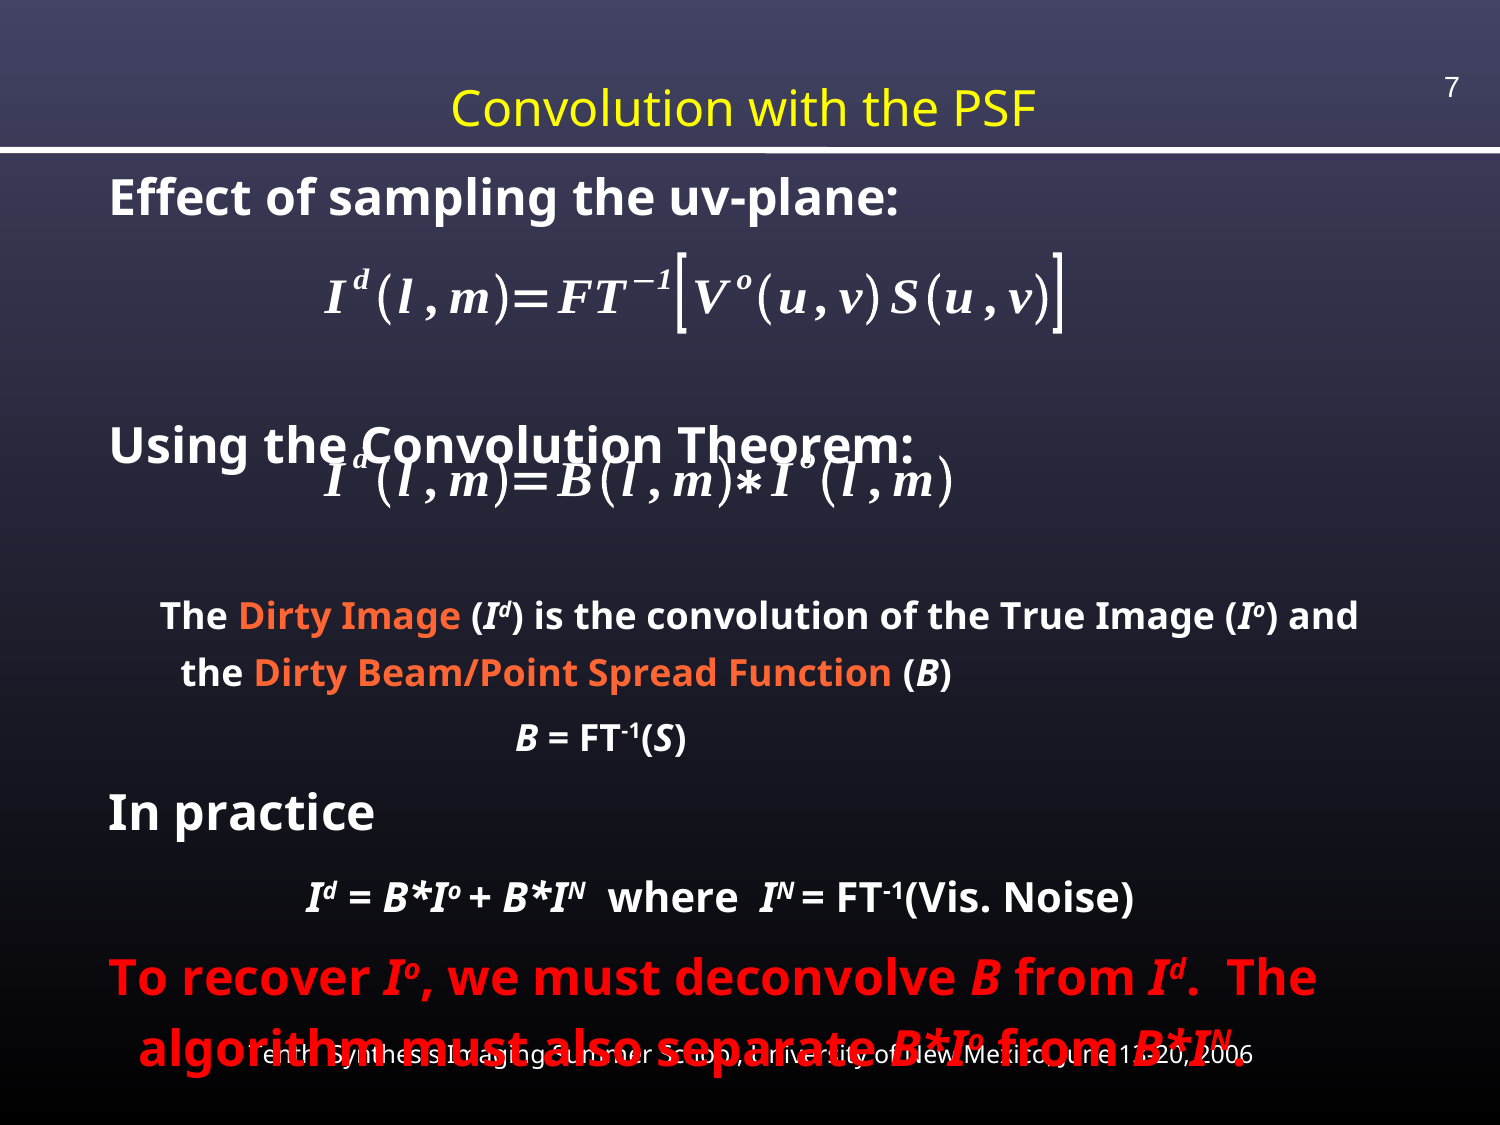

# Convolution with the PSF
Effect of sampling the uv-plane:
Using the Convolution Theorem:
 The Dirty Image (Id) is the convolution of the True Image (Io) and the Dirty Beam/Point Spread Function (B)
 B = FT-1(S)
In practice
 Id = B*Io + B*IN where IN = FT-1(Vis. Noise)
To recover Io, we must deconvolve B from Id. The algorithm must also separate B*Io from B*IN.